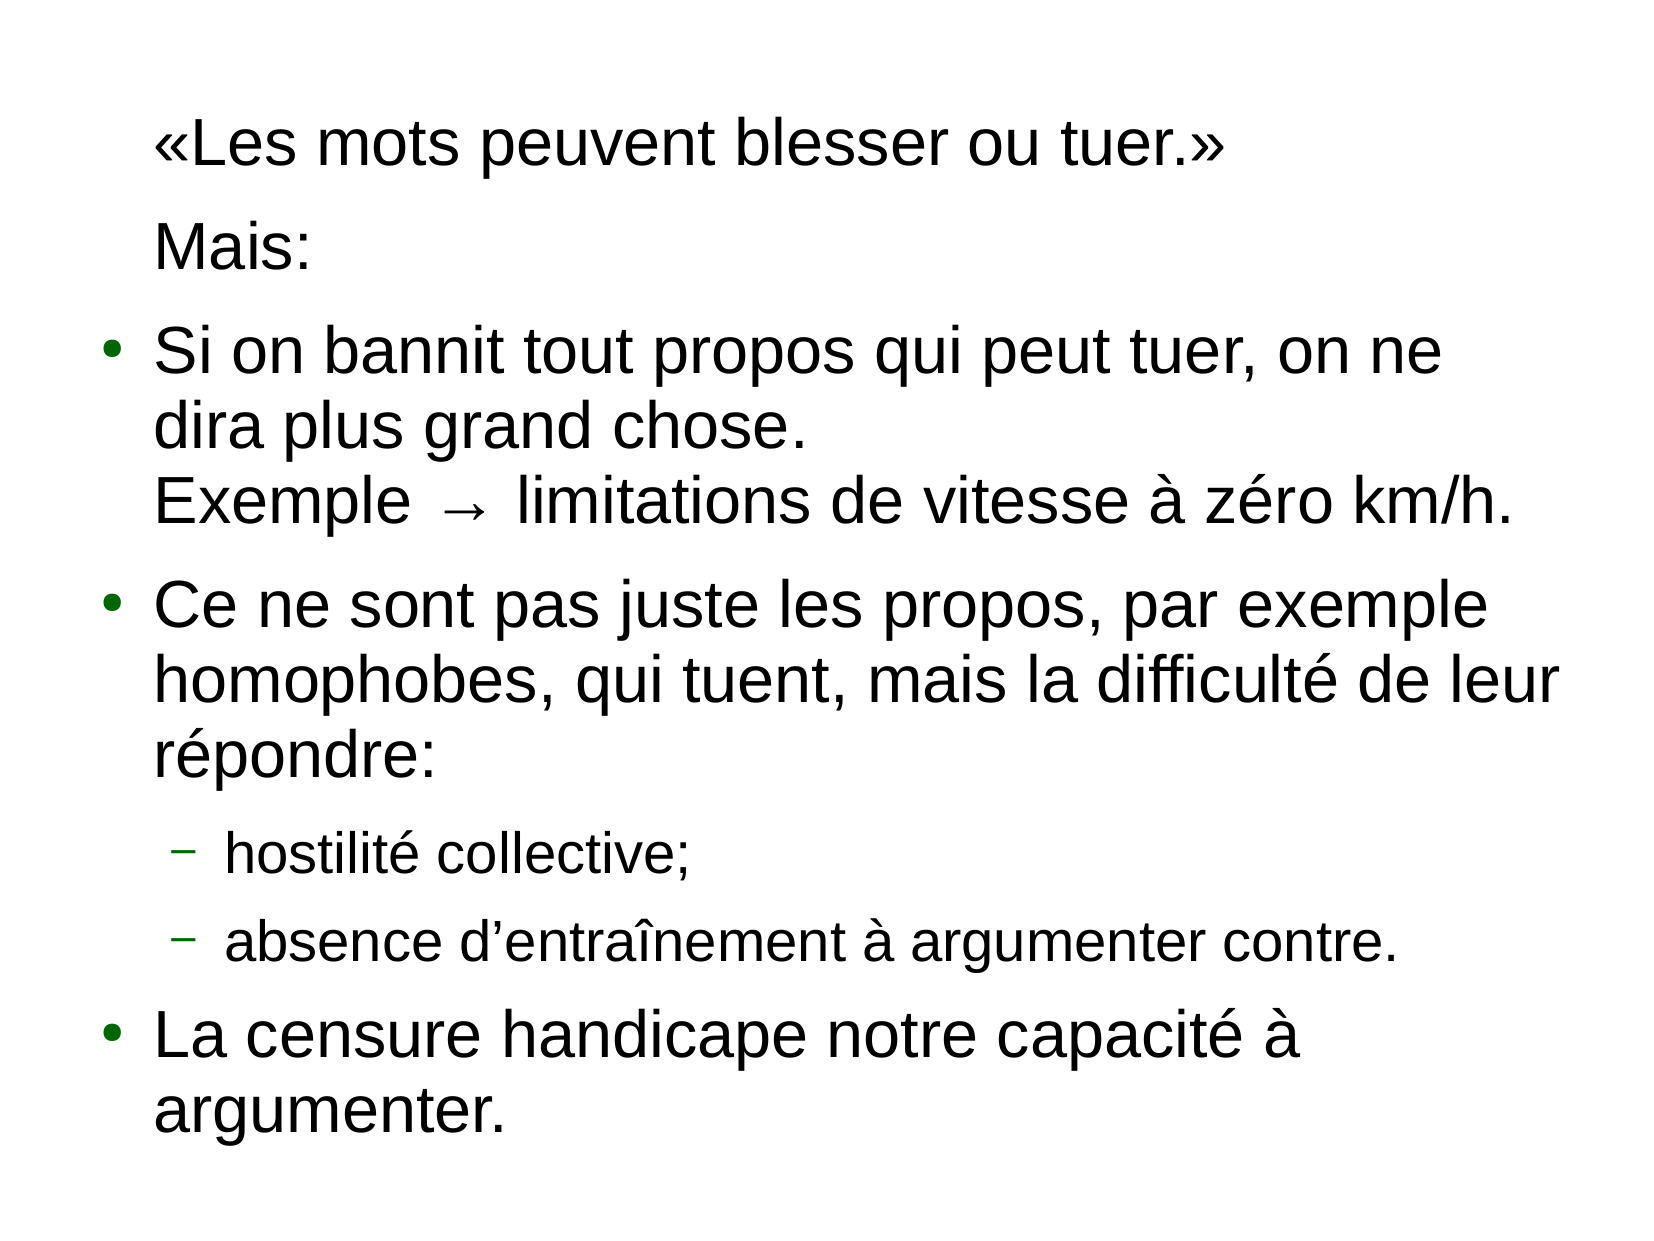

# «Les mots peuvent blesser ou tuer.»
Mais:
Si on bannit tout propos qui peut tuer, on ne dira plus grand chose.
Exemple → limitations de vitesse à zéro km/h.
Ce ne sont pas juste les propos, par exemple homophobes, qui tuent, mais la difficulté de leur répondre:
hostilité collective;
absence d’entraînement à argumenter contre.
La censure handicape notre capacité à argumenter.